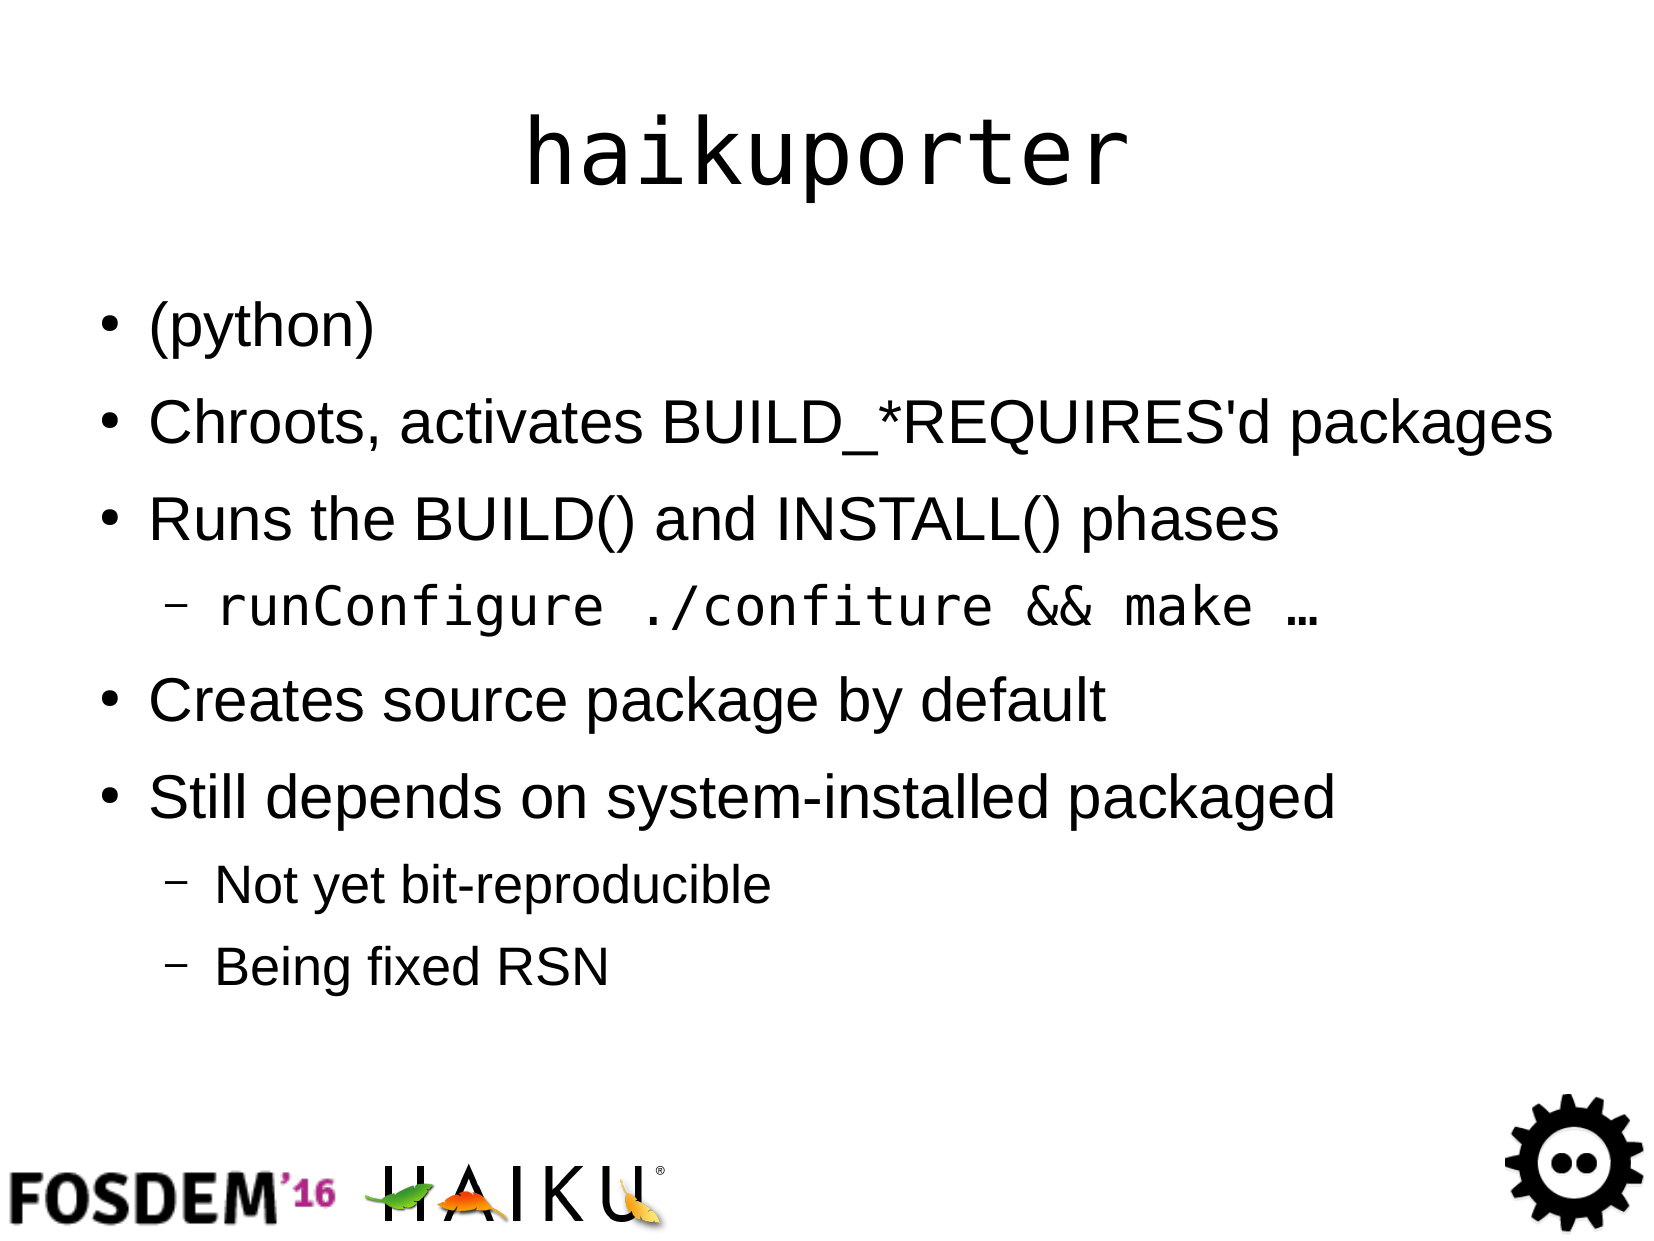

# haikuporter
(python)
Chroots, activates BUILD_*REQUIRES'd packages
Runs the BUILD() and INSTALL() phases
runConfigure ./confiture && make …
Creates source package by default
Still depends on system-installed packaged
Not yet bit-reproducible
Being fixed RSN